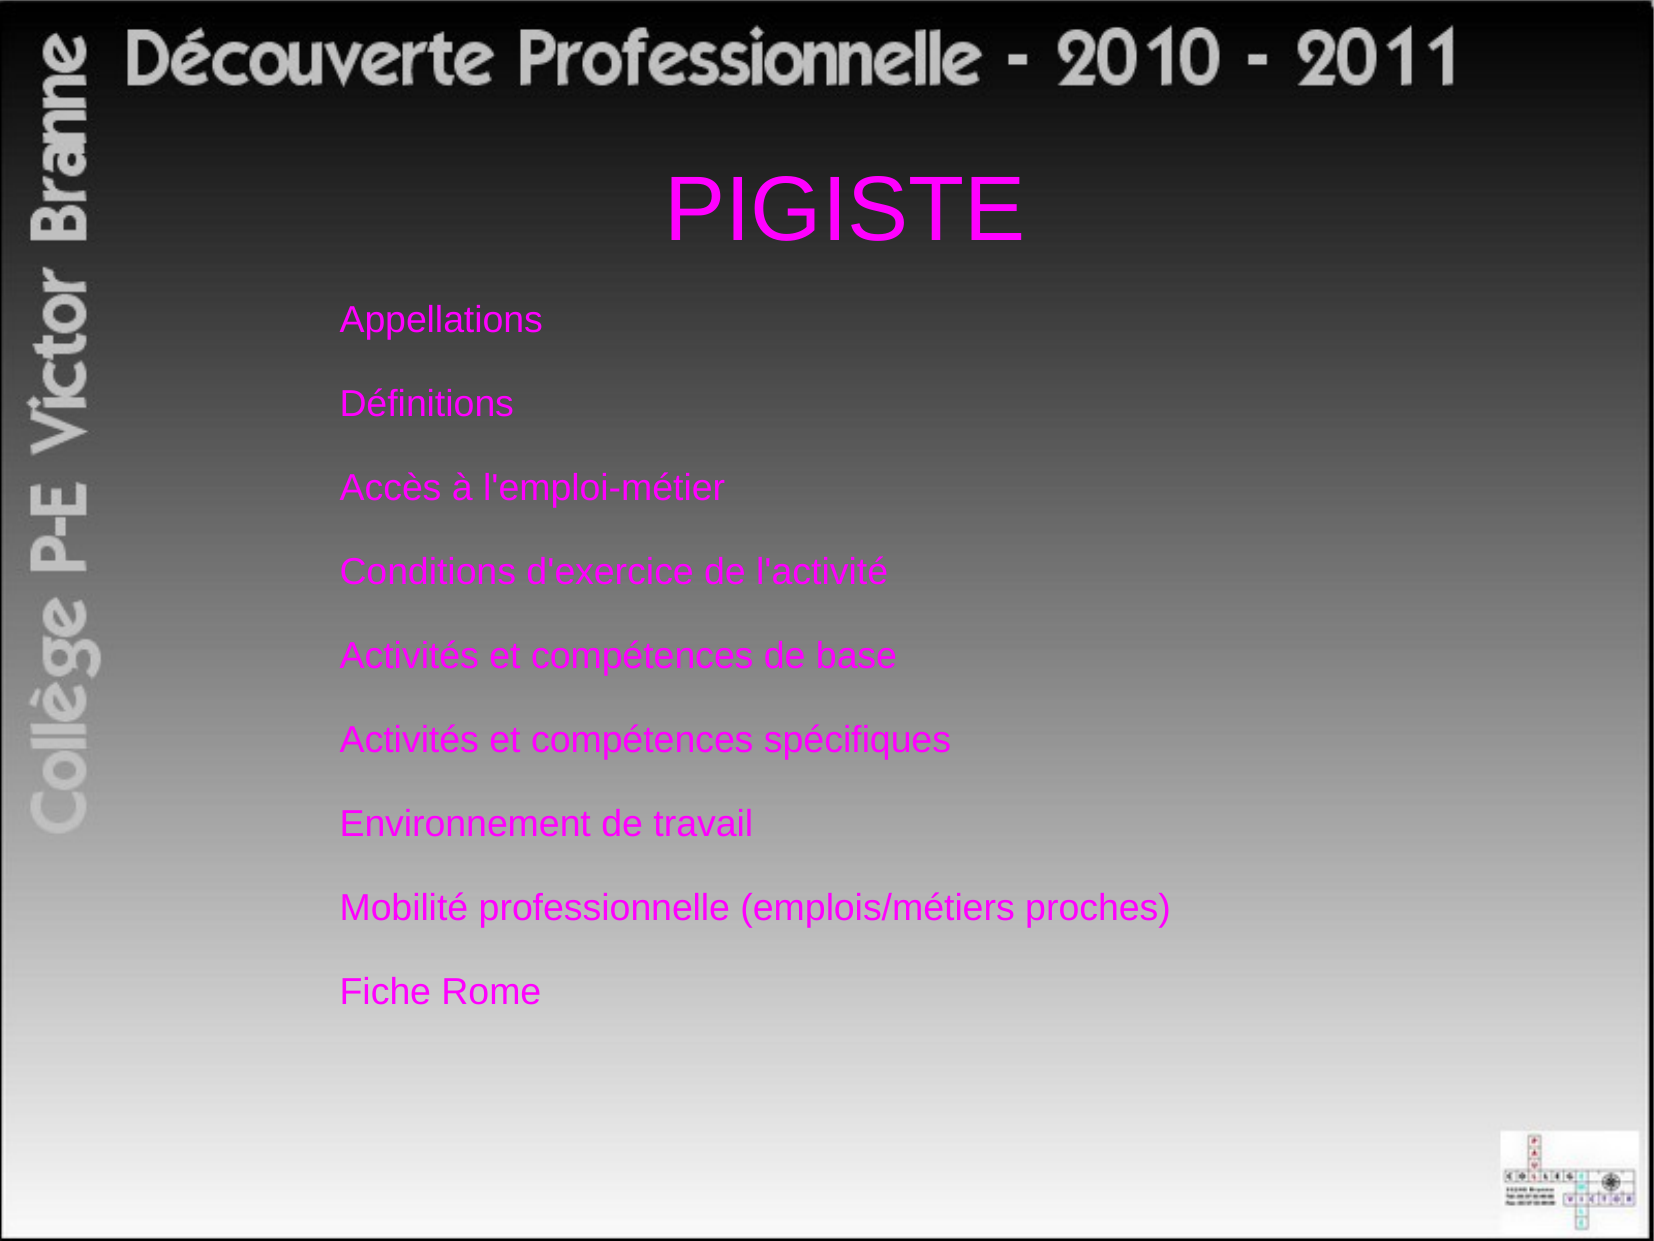

PIGISTE
Appellations
Définitions
Accès à l'emploi-métier
Conditions d'exercice de l'activité
Activités et compétences de base
Activités et compétences spécifiques
Environnement de travail
Mobilité professionnelle (emplois/métiers proches)
Fiche Rome